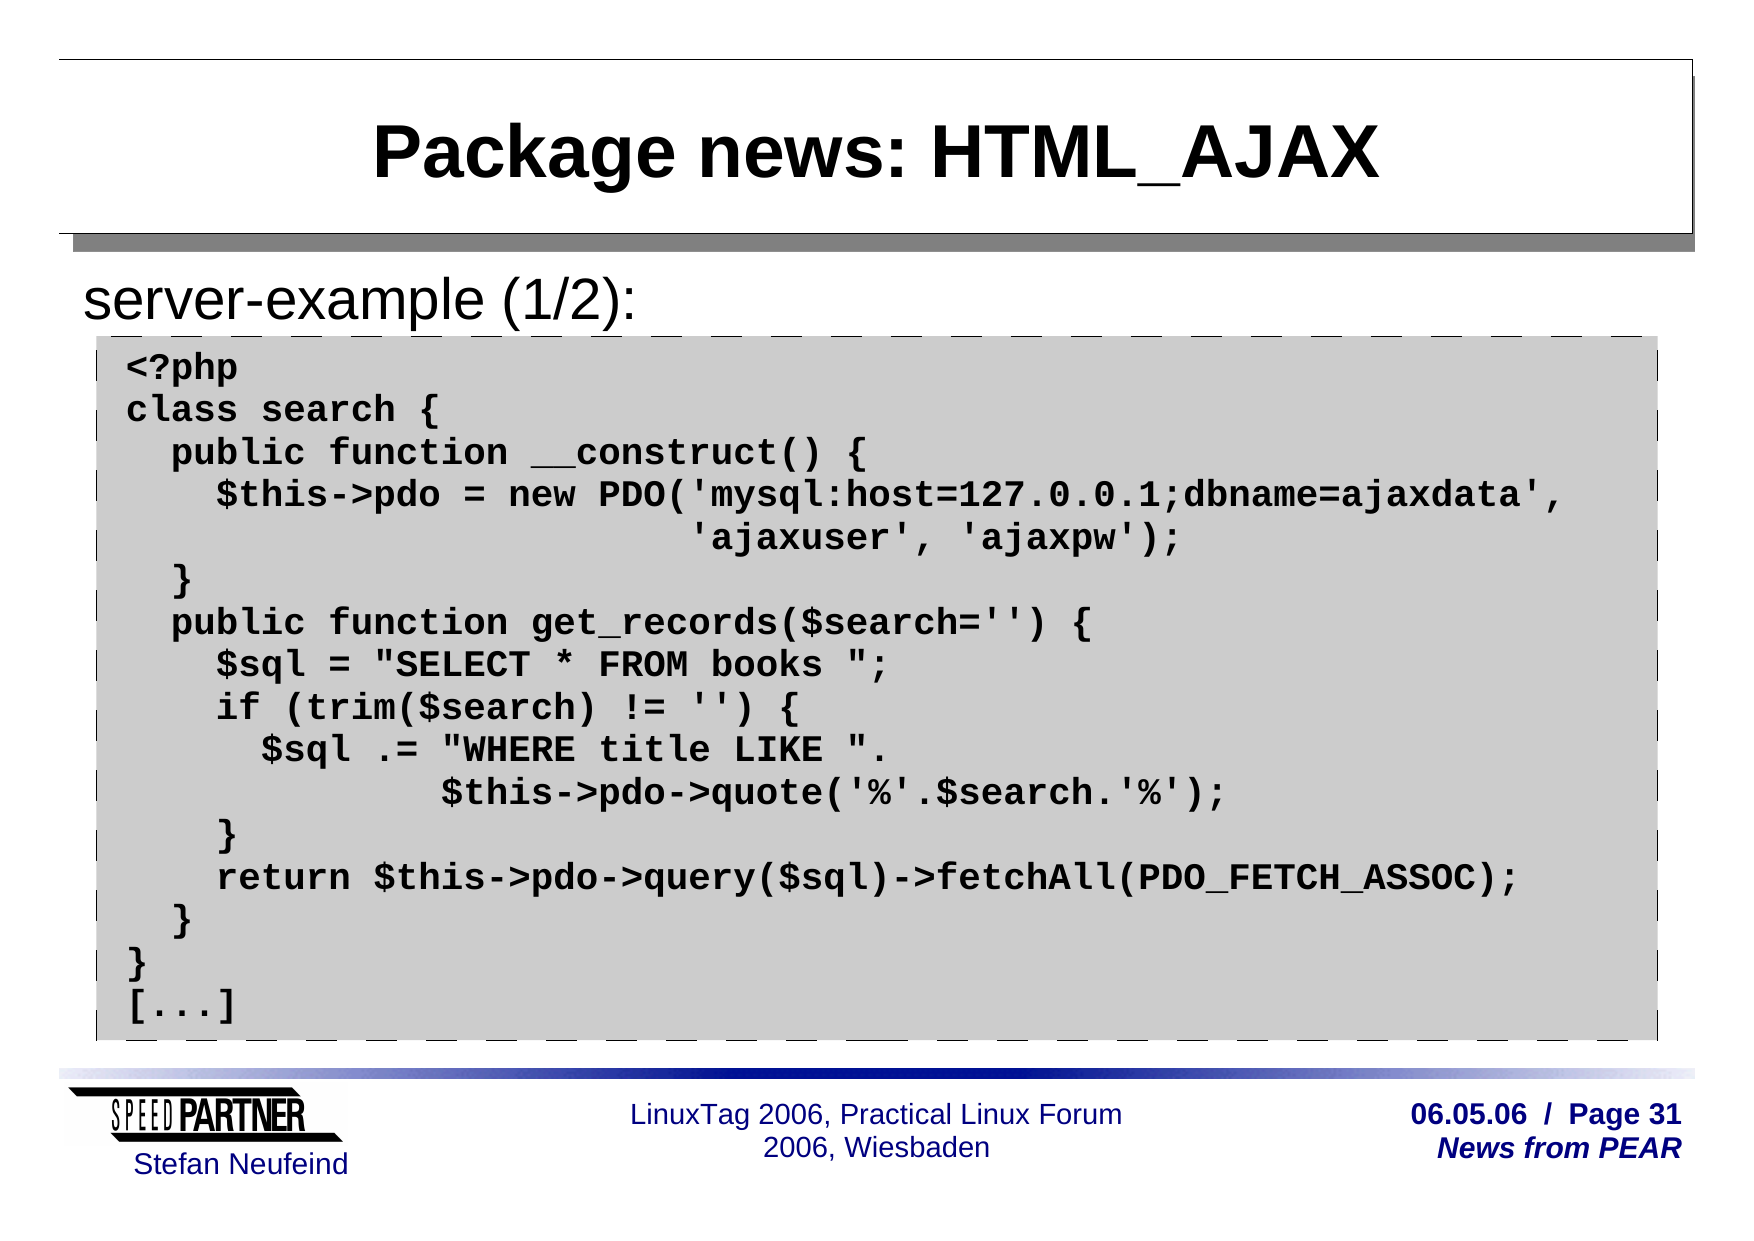

# Package news: HTML_AJAX
server-example (1/2):
<?php
class search {
 public function __construct() {
 $this->pdo = new PDO('mysql:host=127.0.0.1;dbname=ajaxdata',
 'ajaxuser', 'ajaxpw');
 }
 public function get_records($search='') {
 $sql = "SELECT * FROM books ";
 if (trim($search) != '') {
 $sql .= "WHERE title LIKE ".
 $this->pdo->quote('%'.$search.'%');
 }
 return $this->pdo->query($sql)->fetchAll(PDO_FETCH_ASSOC);
 }
}
[...]